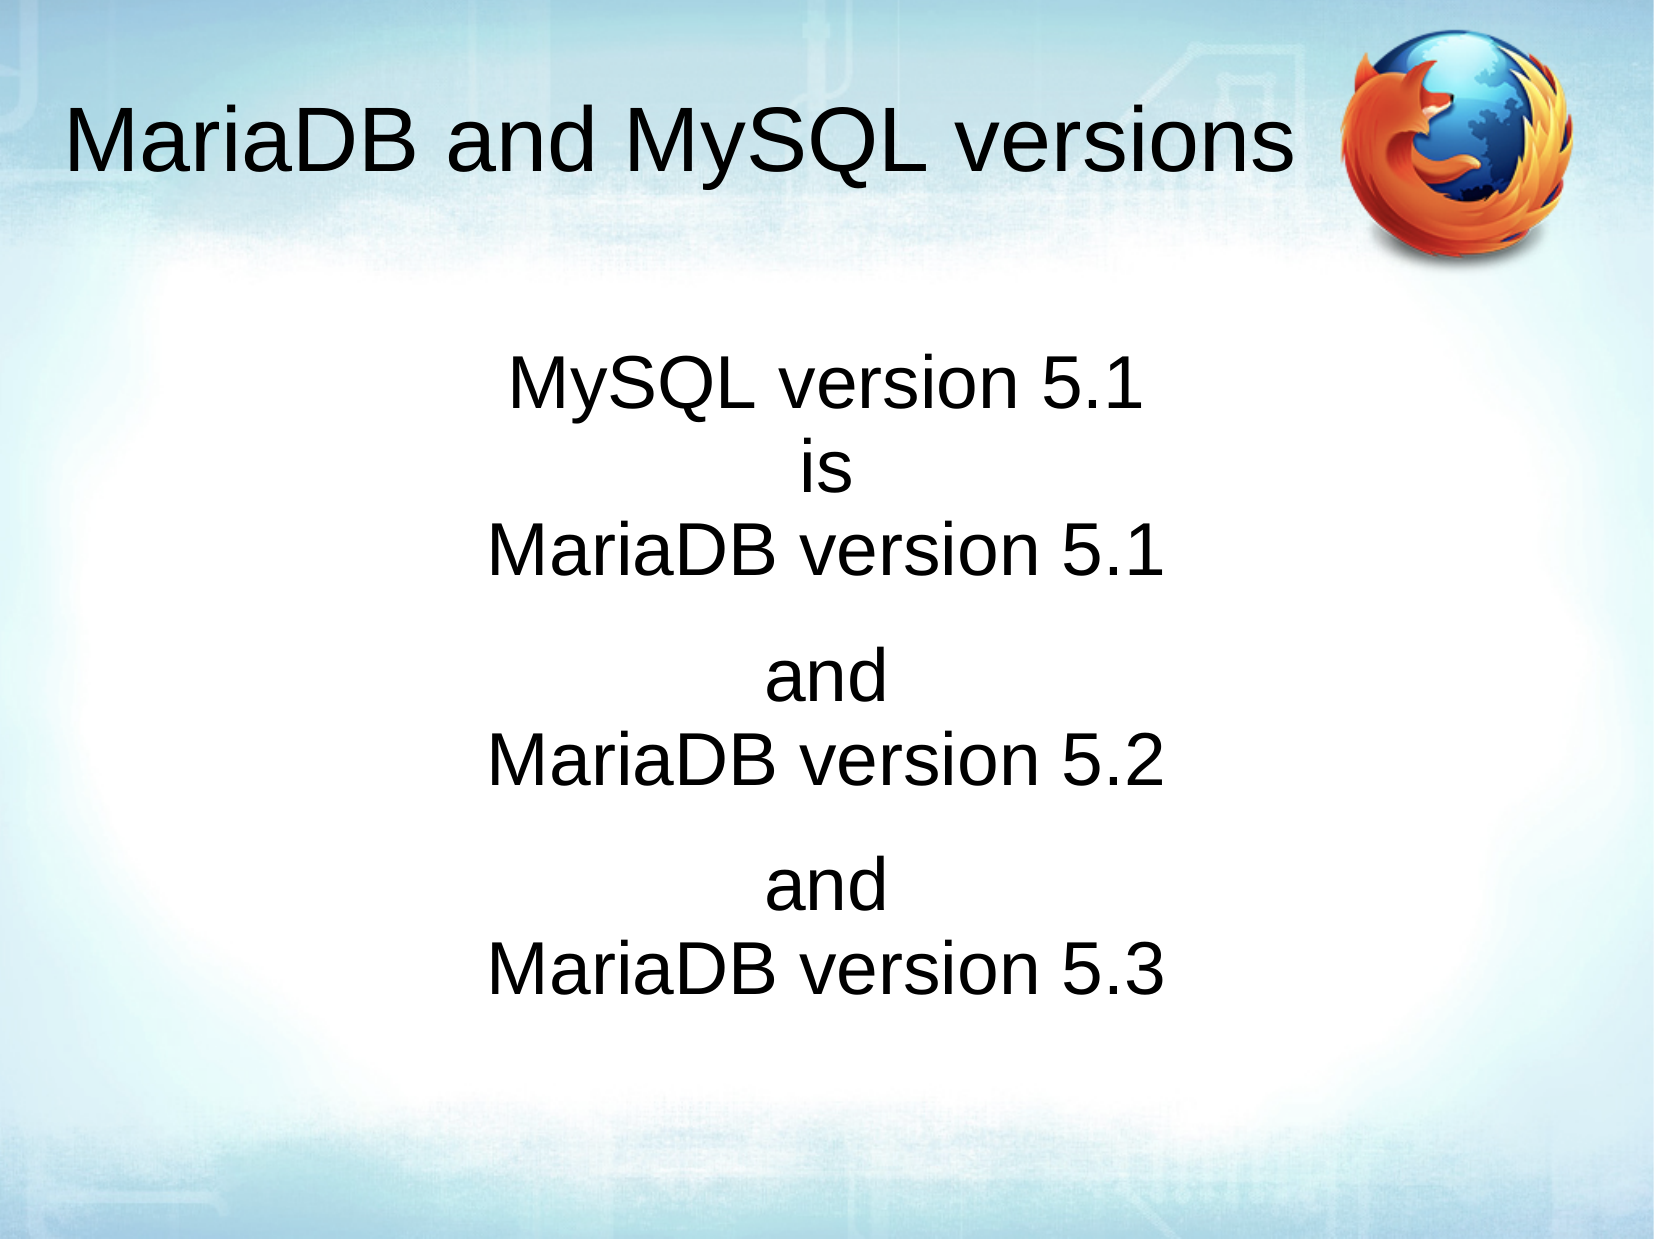

# MariaDB and MySQL versions
MySQL version 5.1
is
MariaDB version 5.1
and
MariaDB version 5.2
and
MariaDB version 5.3